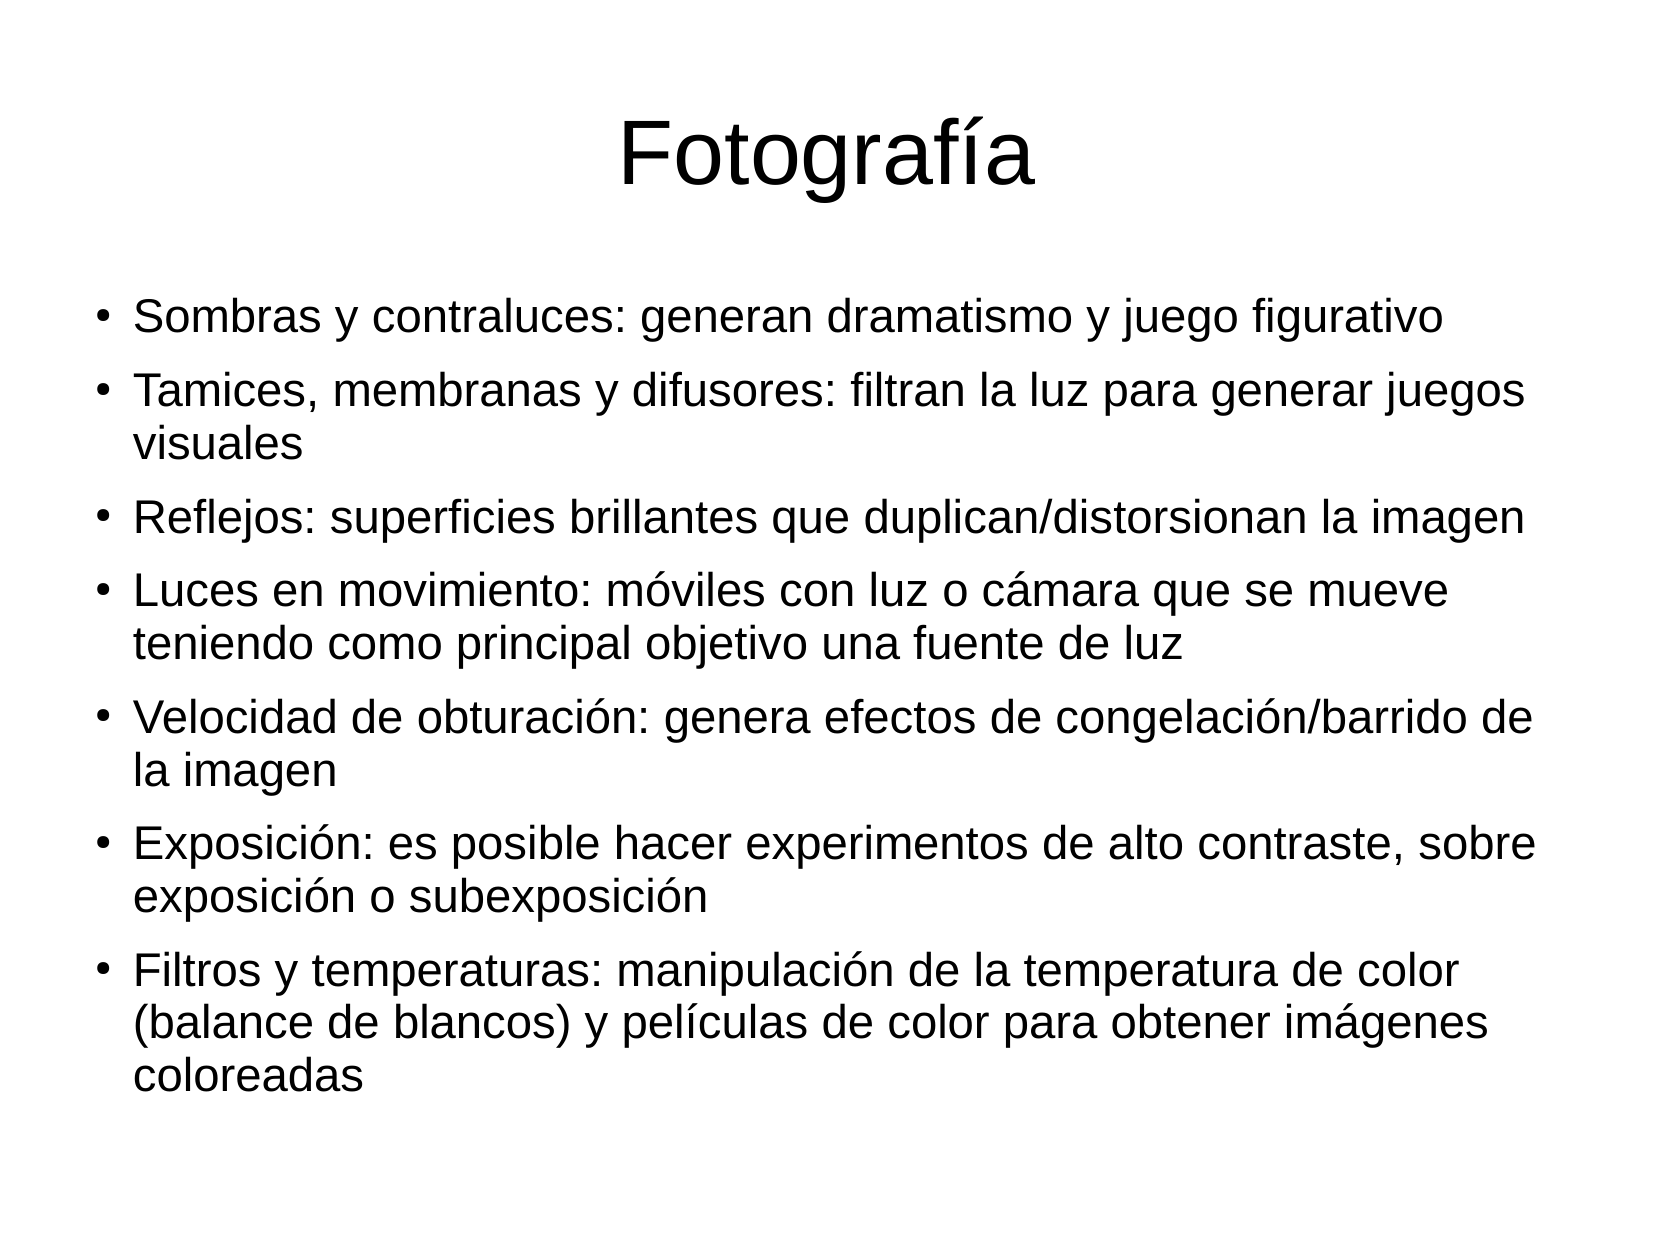

# Fotografía
Sombras y contraluces: generan dramatismo y juego figurativo
Tamices, membranas y difusores: filtran la luz para generar juegos visuales
Reflejos: superficies brillantes que duplican/distorsionan la imagen
Luces en movimiento: móviles con luz o cámara que se mueve teniendo como principal objetivo una fuente de luz
Velocidad de obturación: genera efectos de congelación/barrido de la imagen
Exposición: es posible hacer experimentos de alto contraste, sobre exposición o subexposición
Filtros y temperaturas: manipulación de la temperatura de color (balance de blancos) y películas de color para obtener imágenes coloreadas